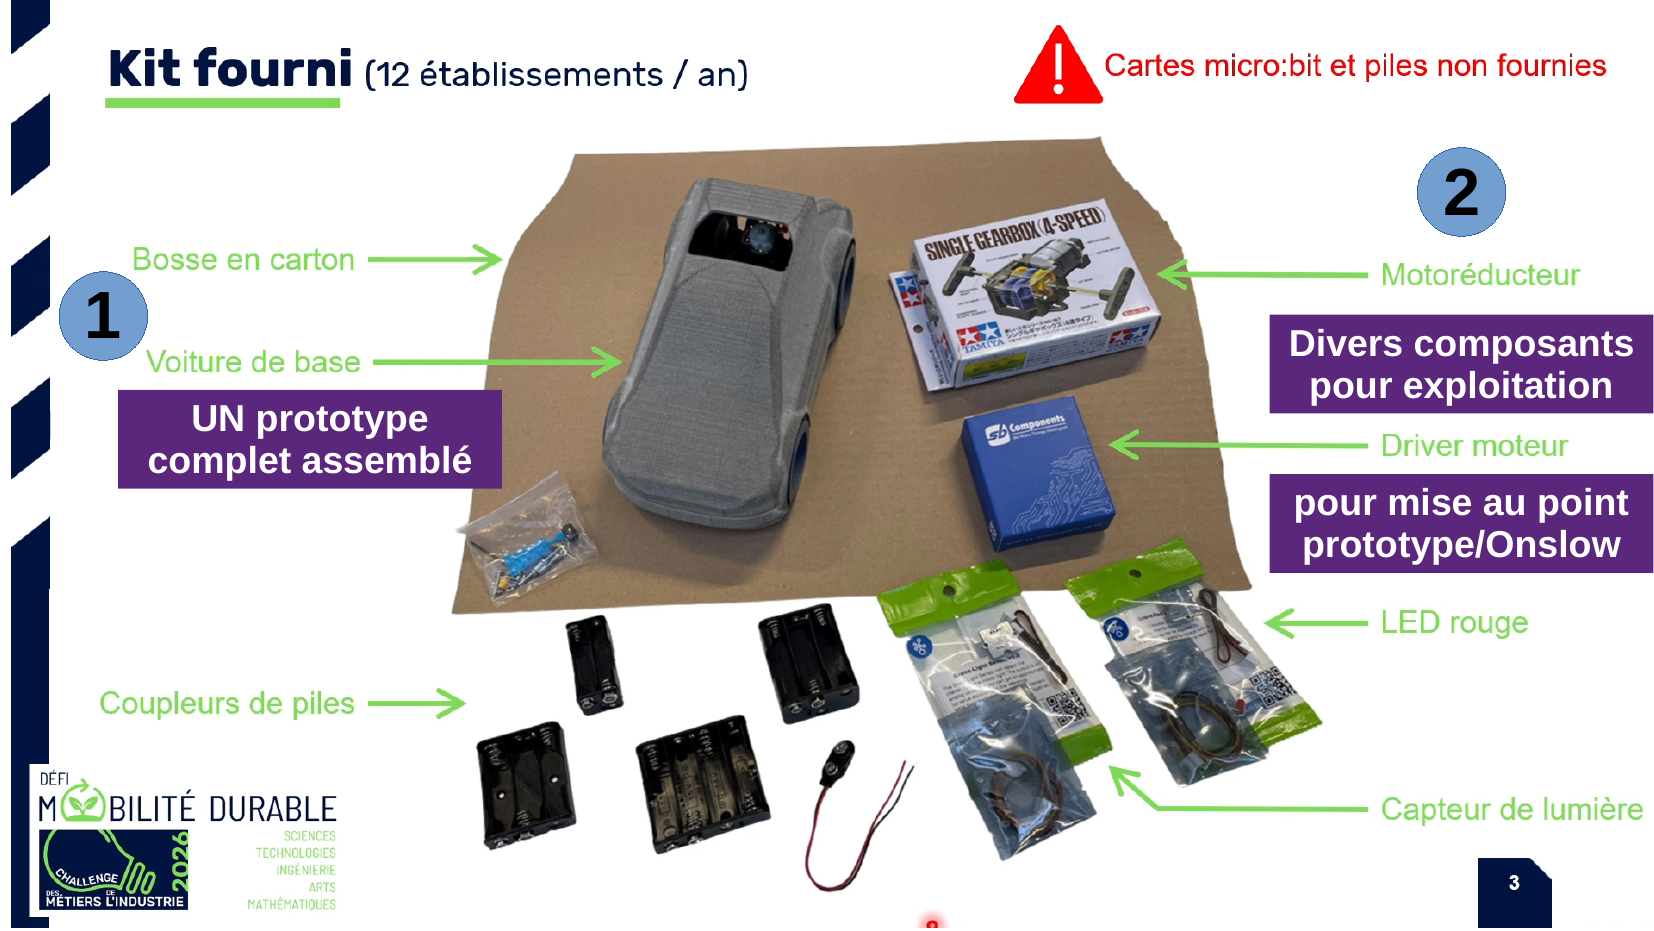

2
Divers composants
pour exploitation
pour mise au point
prototype/Onslow
1
UN prototype complet assemblé